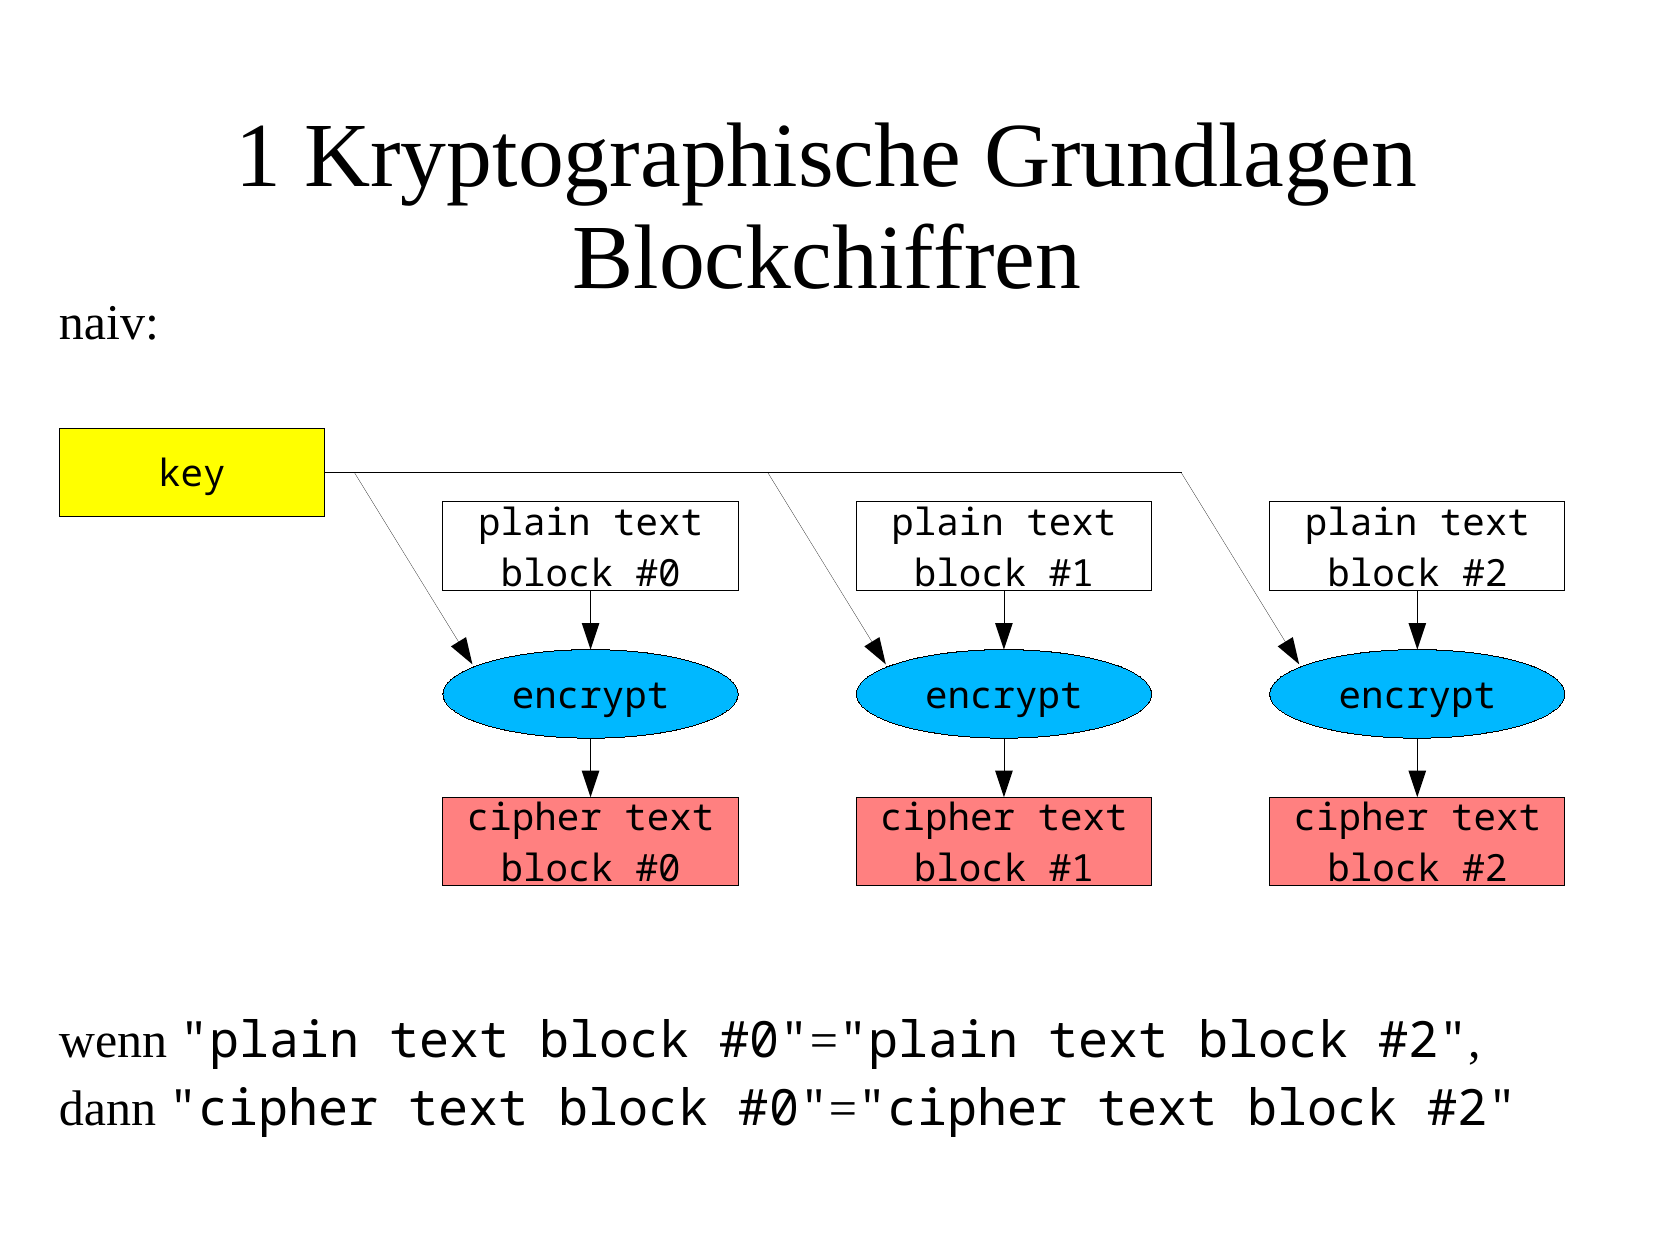

# 1 Kryptographische Grundlagen Blockchiffren
naiv:
key
plain text
block #0
plain text
block #1
plain text
block #2
encrypt
encrypt
encrypt
cipher text
block #0
cipher text
block #1
cipher text
block #2
wenn "plain text block #0"="plain text block #2",
dann "cipher text block #0"="cipher text block #2"